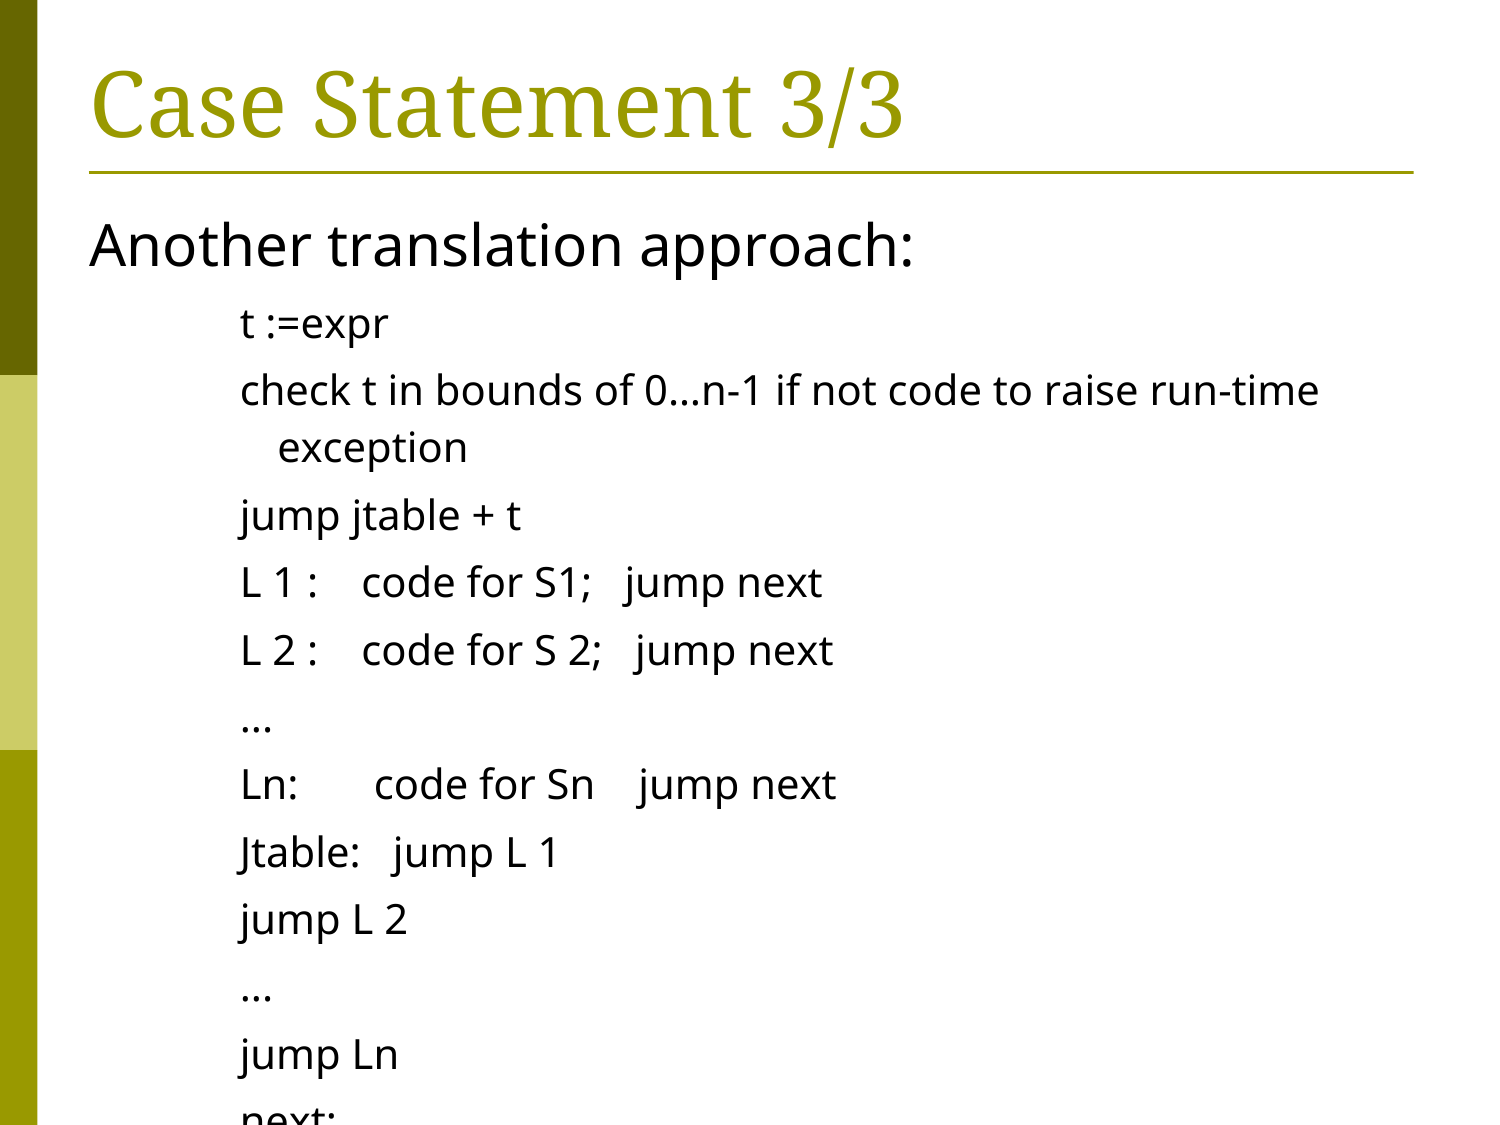

# Case Statement 3/3
Another translation approach:
t :=expr
check t in bounds of 0…n-1 if not code to raise run-time exception
jump jtable + t
L 1 : code for S1; jump next
L 2 : code for S 2; jump next
...
Ln: code for Sn jump next
Jtable: jump L 1
jump L 2
...
jump Ln
next: